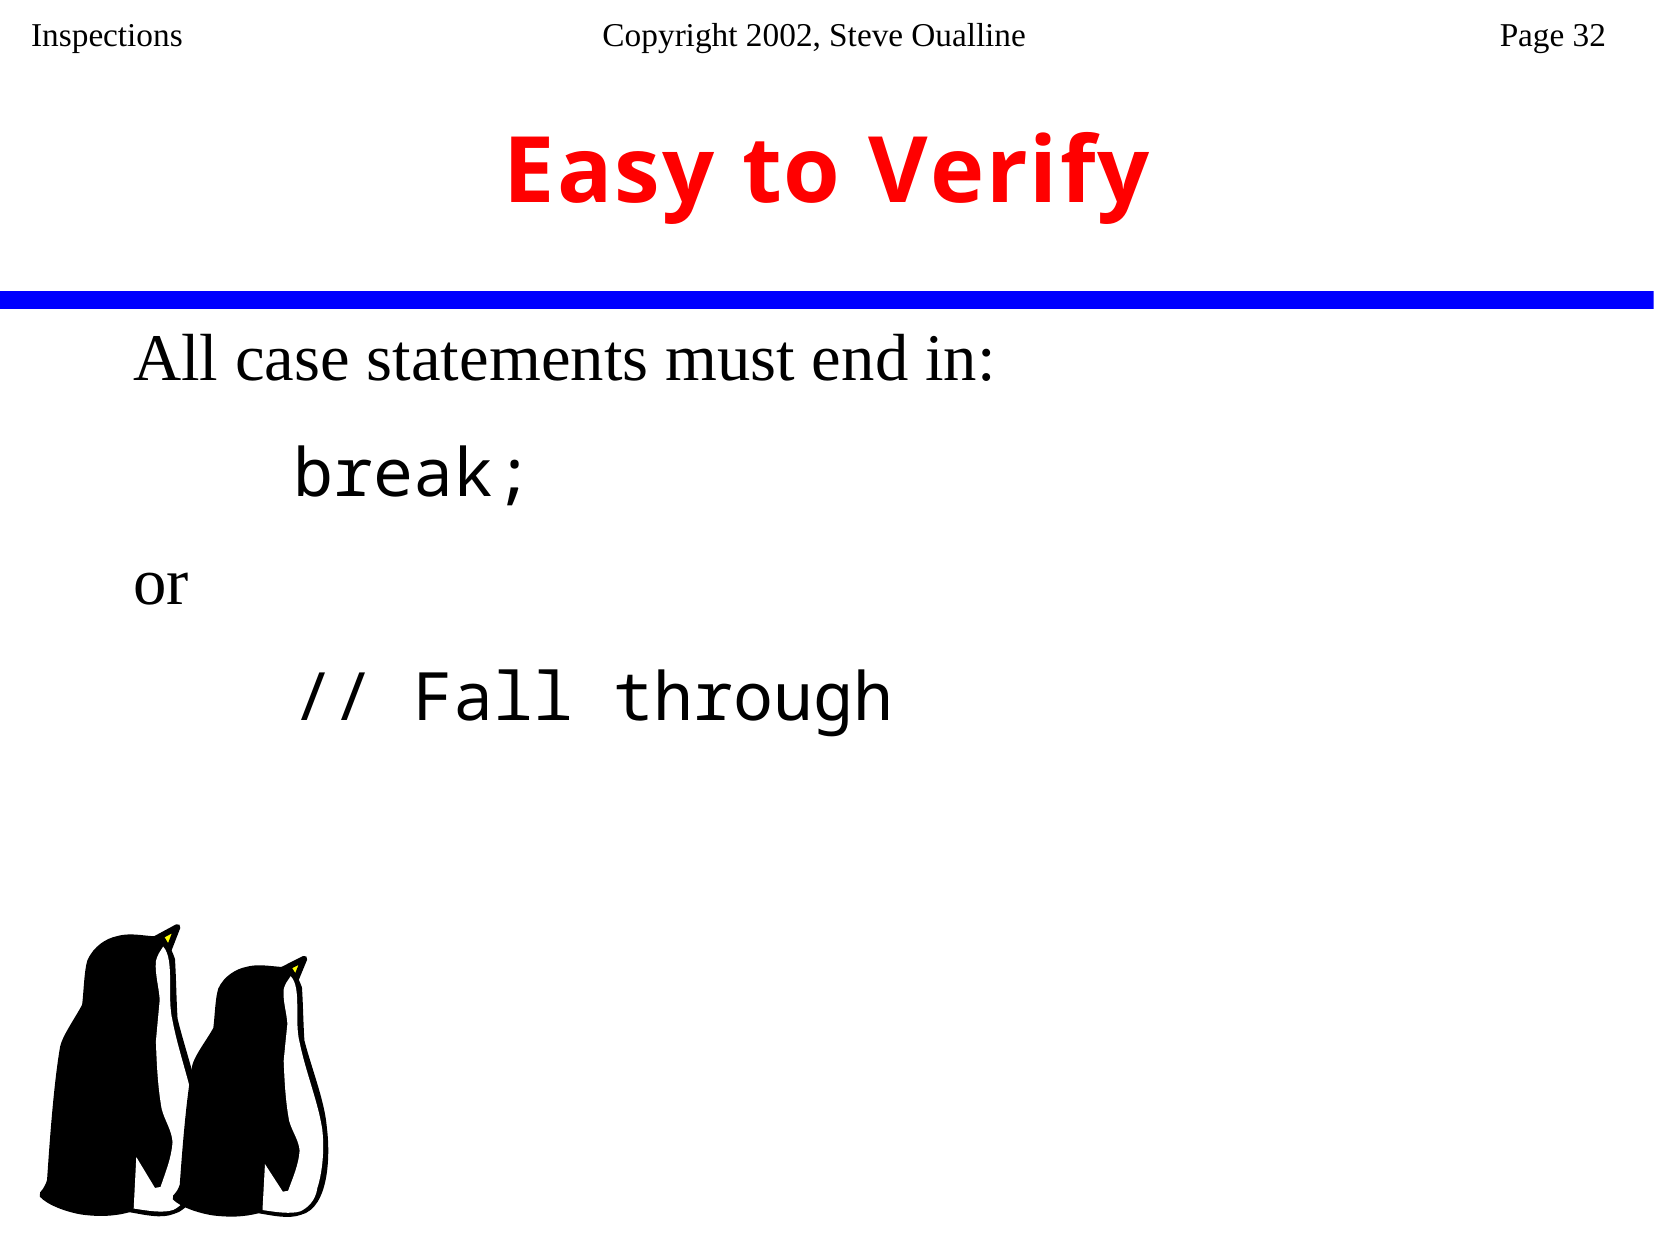

# Easy to Verify
All case statements must end in:
 break;
or
 // Fall through